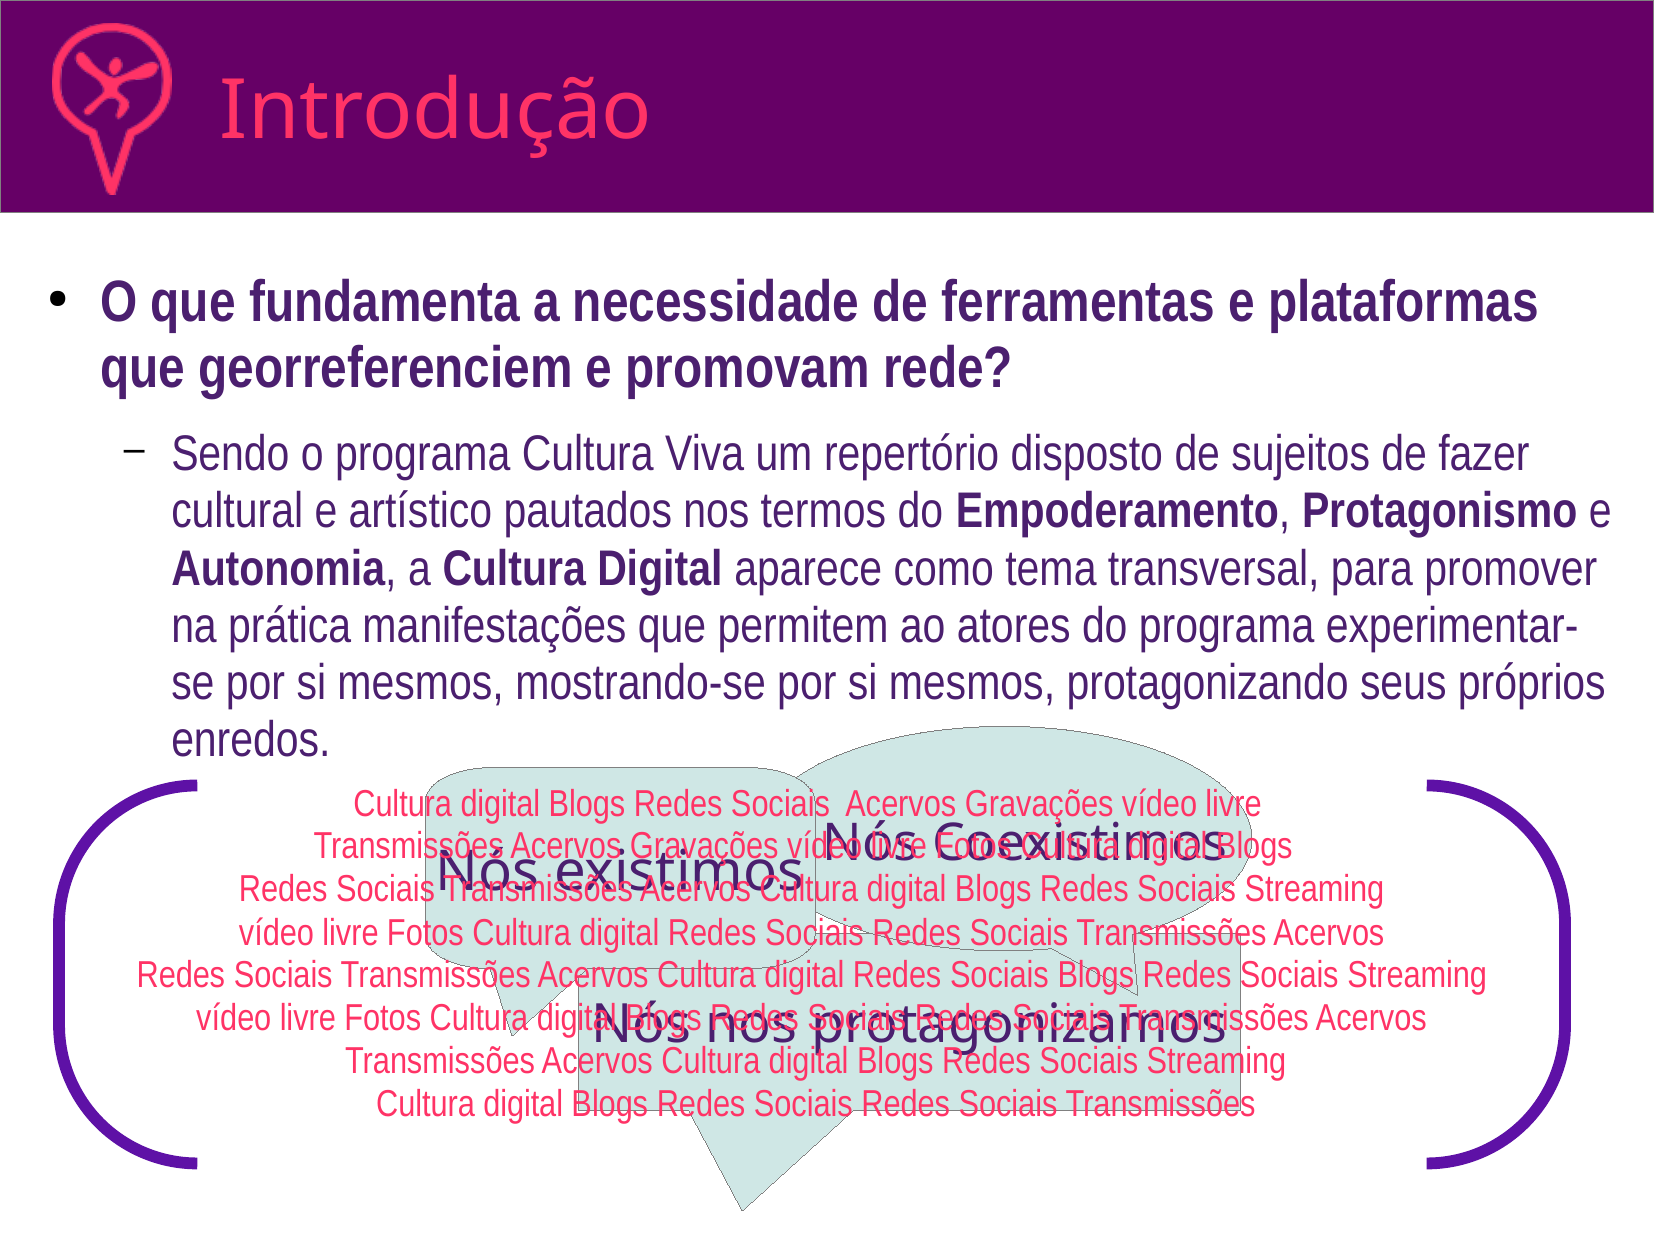

Introdução
#
O que fundamenta a necessidade de ferramentas e plataformas
que georreferenciem e promovam rede?
Sendo o programa Cultura Viva um repertório disposto de sujeitos de fazer cultural e artístico pautados nos termos do Empoderamento, Protagonismo e Autonomia, a Cultura Digital aparece como tema transversal, para promover na prática manifestações que permitem ao atores do programa experimentar-se por si mesmos, mostrando-se por si mesmos, protagonizando seus próprios enredos.
 Nós Coexistimos
Nós existimos
Cultura digital Blogs Redes Sociais Acervos Gravações vídeo livre
Transmissões Acervos Gravações vídeo livre Fotos Cultura digital Blogs
Redes Sociais Transmissões Acervos Cultura digital Blogs Redes Sociais Streaming
vídeo livre Fotos Cultura digital Redes Sociais Redes Sociais Transmissões Acervos
Redes Sociais Transmissões Acervos Cultura digital Redes Sociais Blogs Redes Sociais Streaming
vídeo livre Fotos Cultura digital Blogs Redes Sociais Redes Sociais Transmissões Acervos
 Transmissões Acervos Cultura digital Blogs Redes Sociais Streaming
 Cultura digital Blogs Redes Sociais Redes Sociais Transmissões
Nós nos protagonizamos